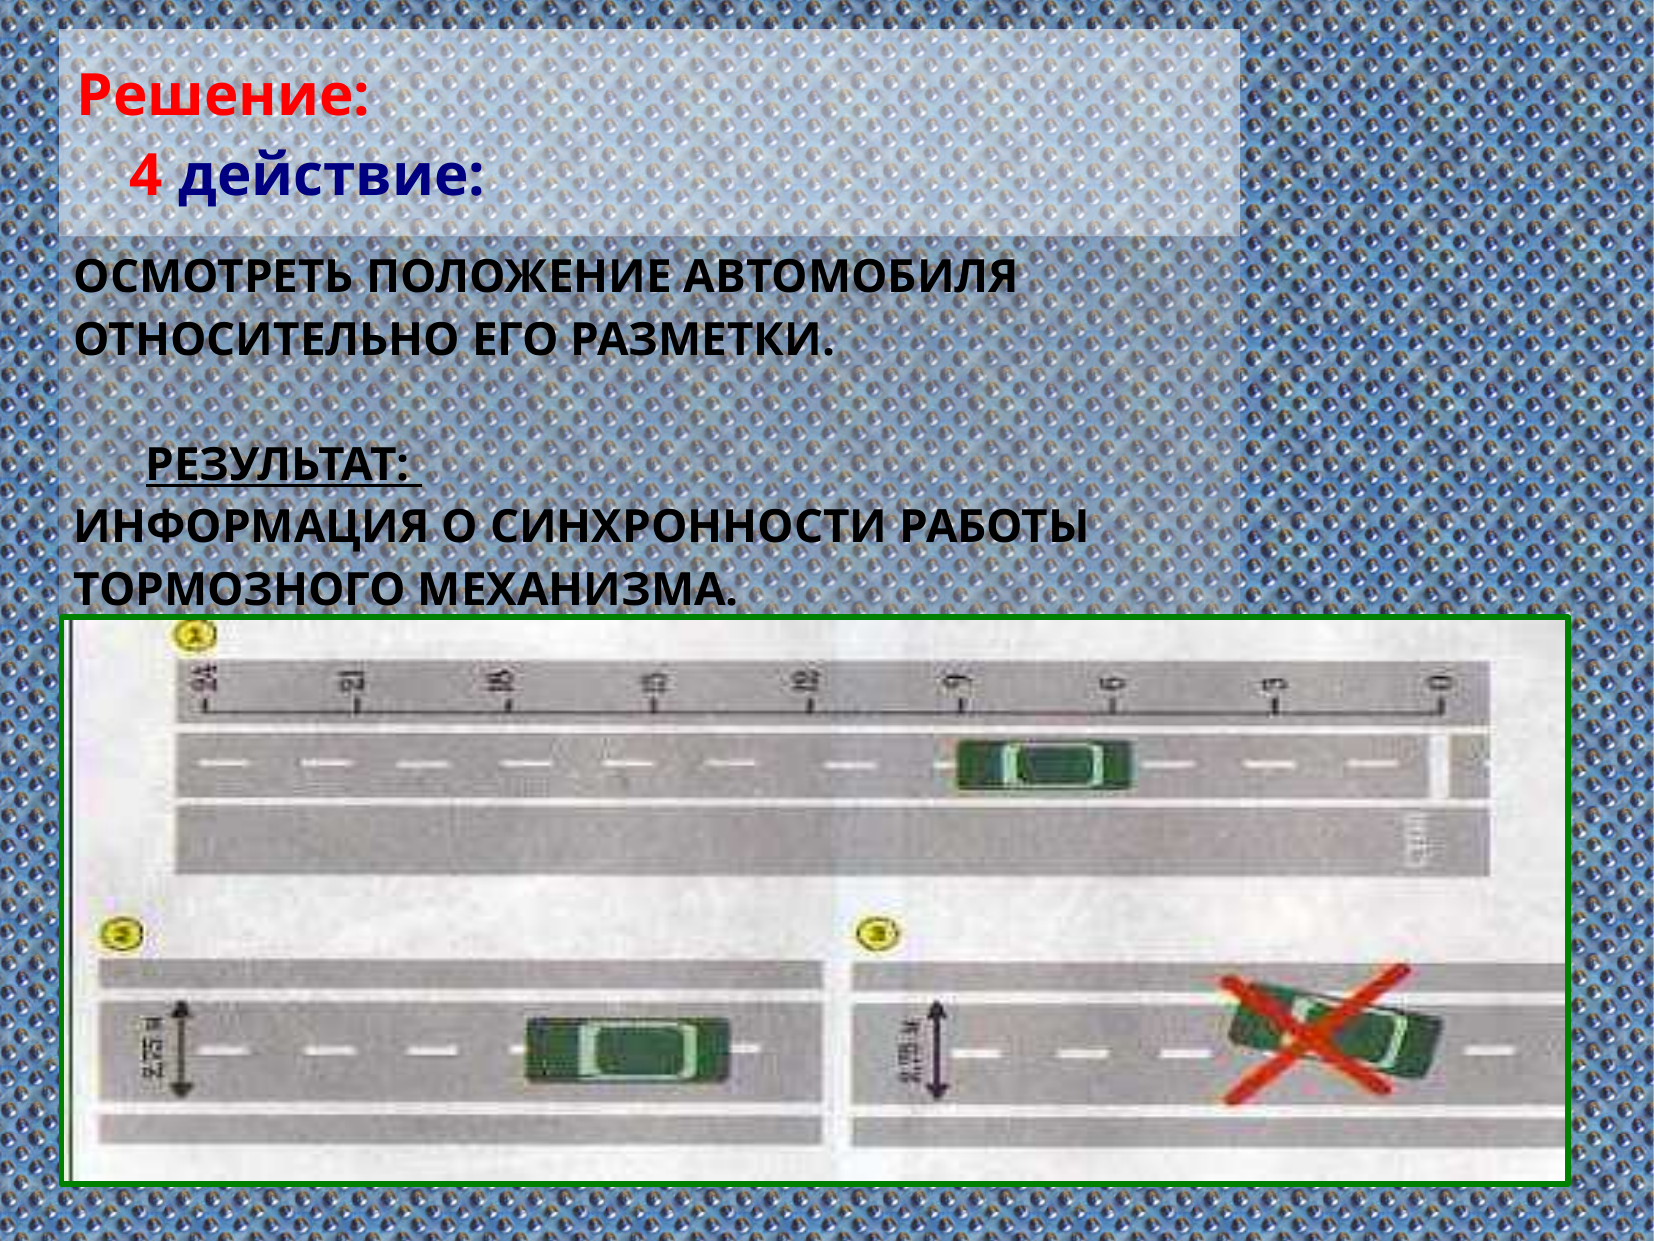

# Решение: 4 действие:
ОСМОТРЕТЬ ПОЛОЖЕНИЕ АВТОМОБИЛЯ ОТНОСИТЕЛЬНО ЕГО РАЗМЕТКИ.
 РЕЗУЛЬТАТ:
ИНФОРМАЦИЯ О СИНХРОННОСТИ РАБОТЫ ТОРМОЗНОГО МЕХАНИЗМА.